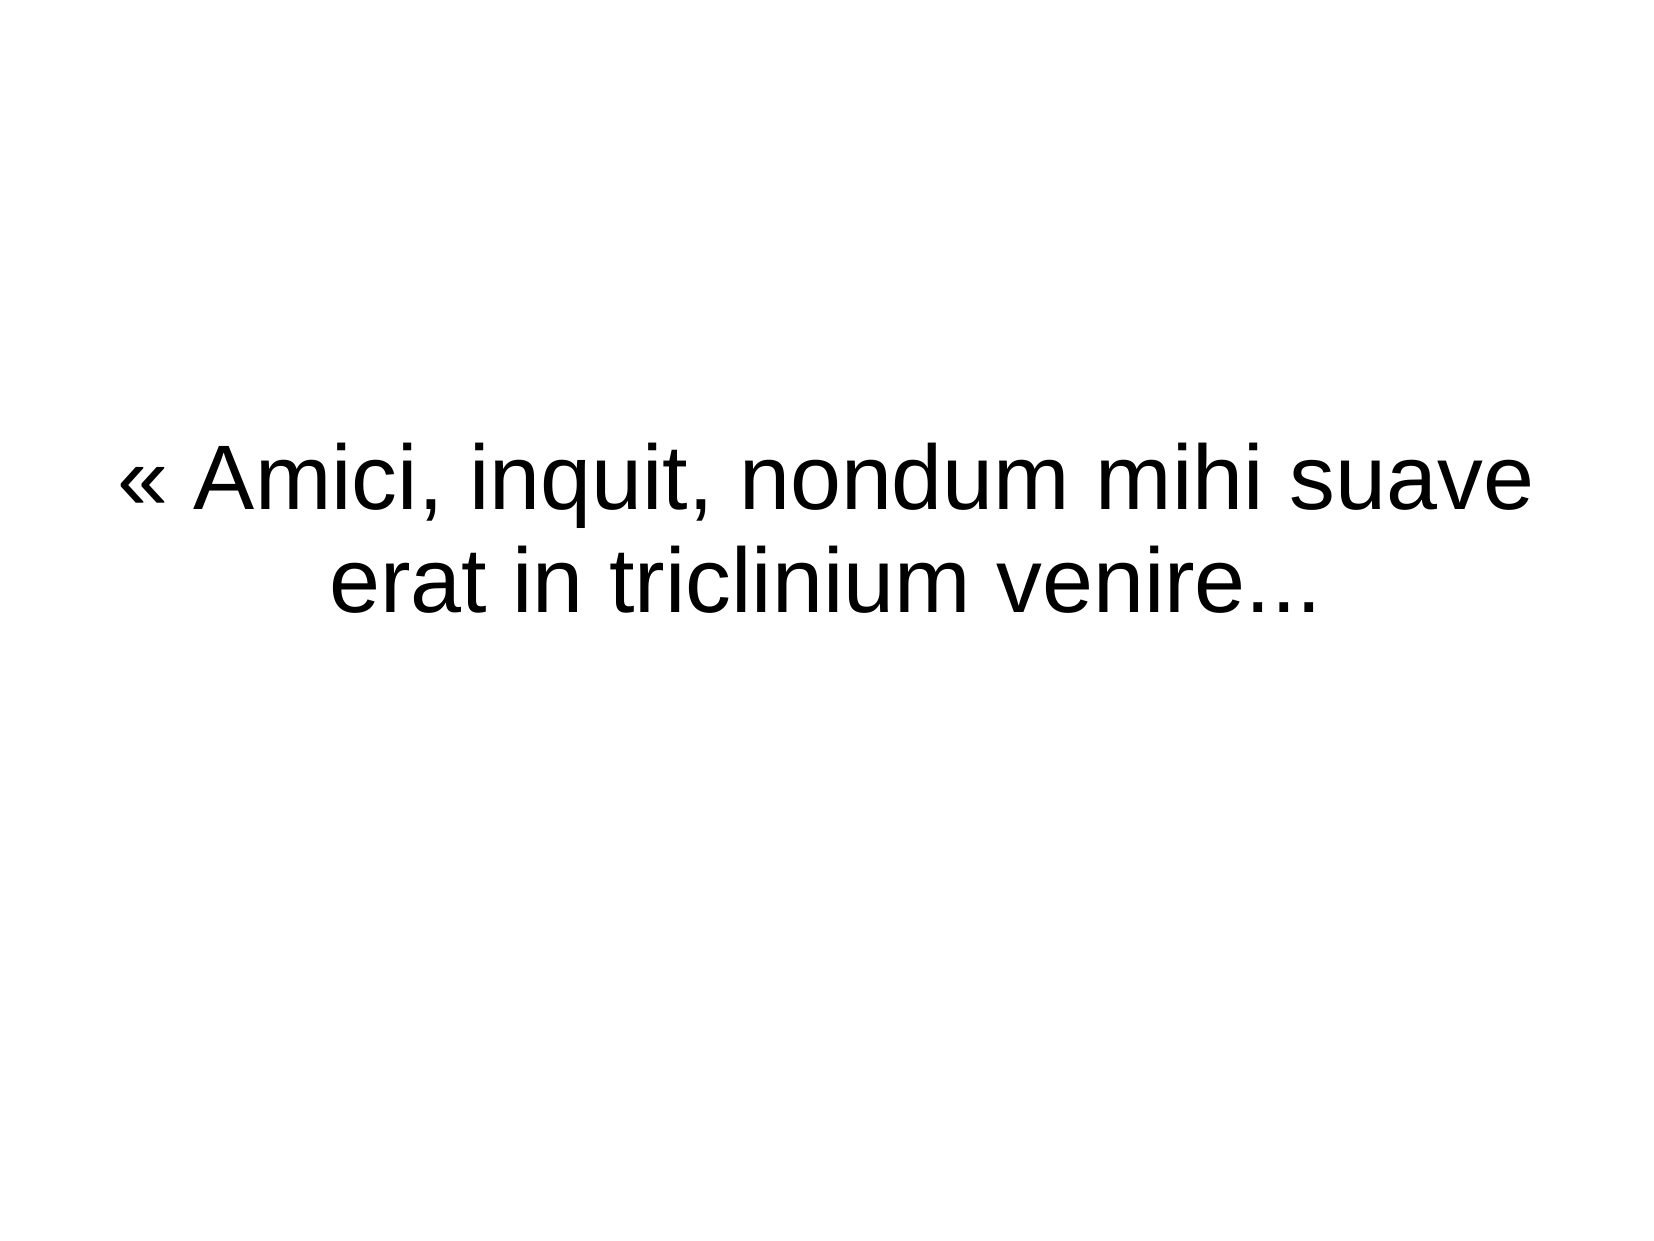

# « Amici, inquit, nondum mihi suave erat in triclinium venire...